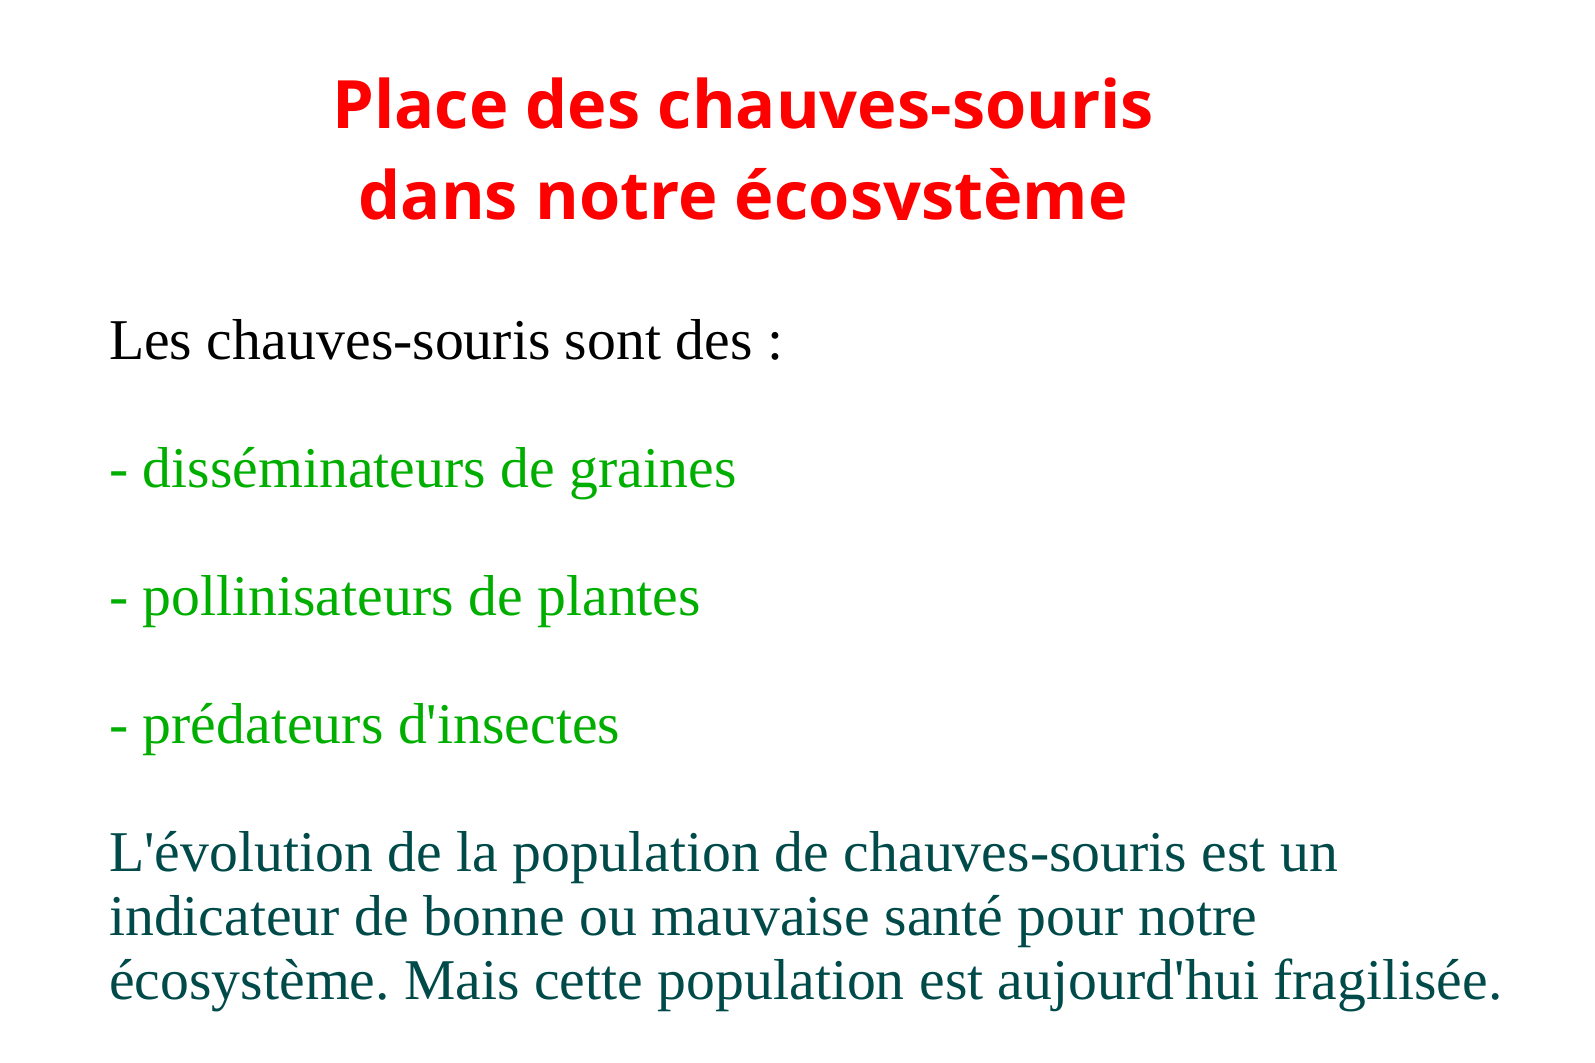

# Place des chauves-souris dans notre écosystème
| |
| --- |
| |
| --- |
Les chauves-souris sont des :
- disséminateurs de graines
- pollinisateurs de plantes
- prédateurs d'insectes
L'évolution de la population de chauves-souris est un indicateur de bonne ou mauvaise santé pour notre écosystème. Mais cette population est aujourd'hui fragilisée.